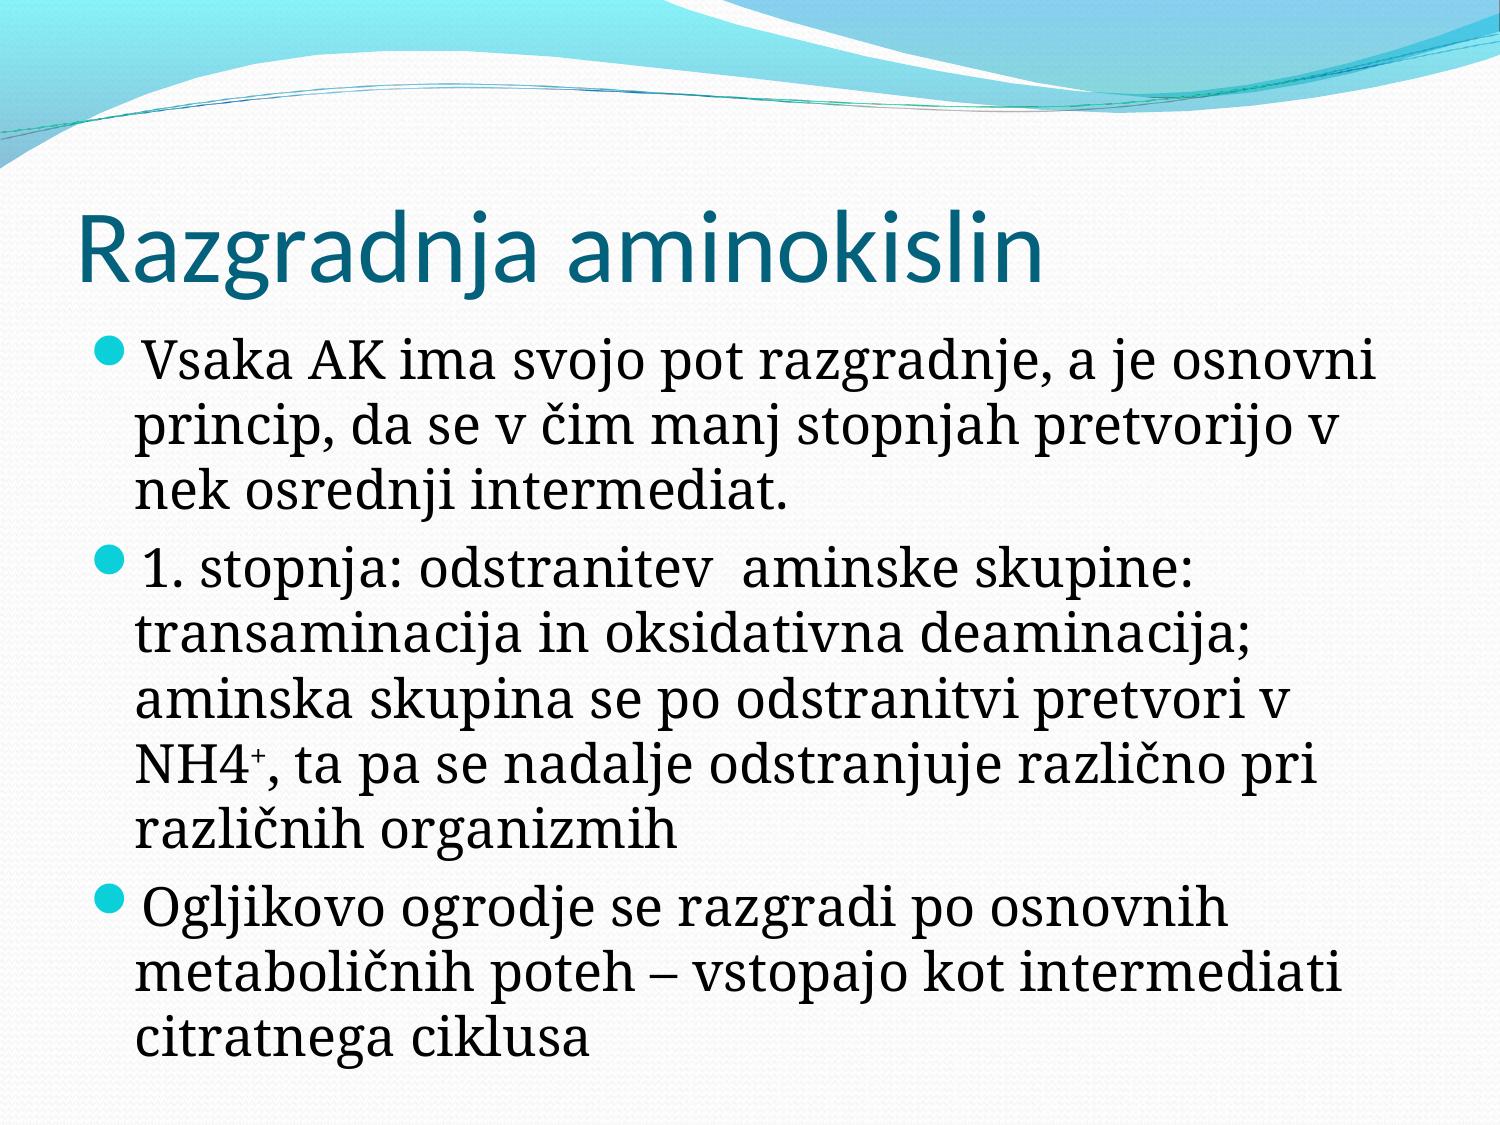

Razgradnja aminokislin
# Vsaka AK ima svojo pot razgradnje, a je osnovni princip, da se v čim manj stopnjah pretvorijo v nek osrednji intermediat.
1. stopnja: odstranitev aminske skupine: transaminacija in oksidativna deaminacija; aminska skupina se po odstranitvi pretvori v NH4+, ta pa se nadalje odstranjuje različno pri različnih organizmih
Ogljikovo ogrodje se razgradi po osnovnih metaboličnih poteh – vstopajo kot intermediati citratnega ciklusa